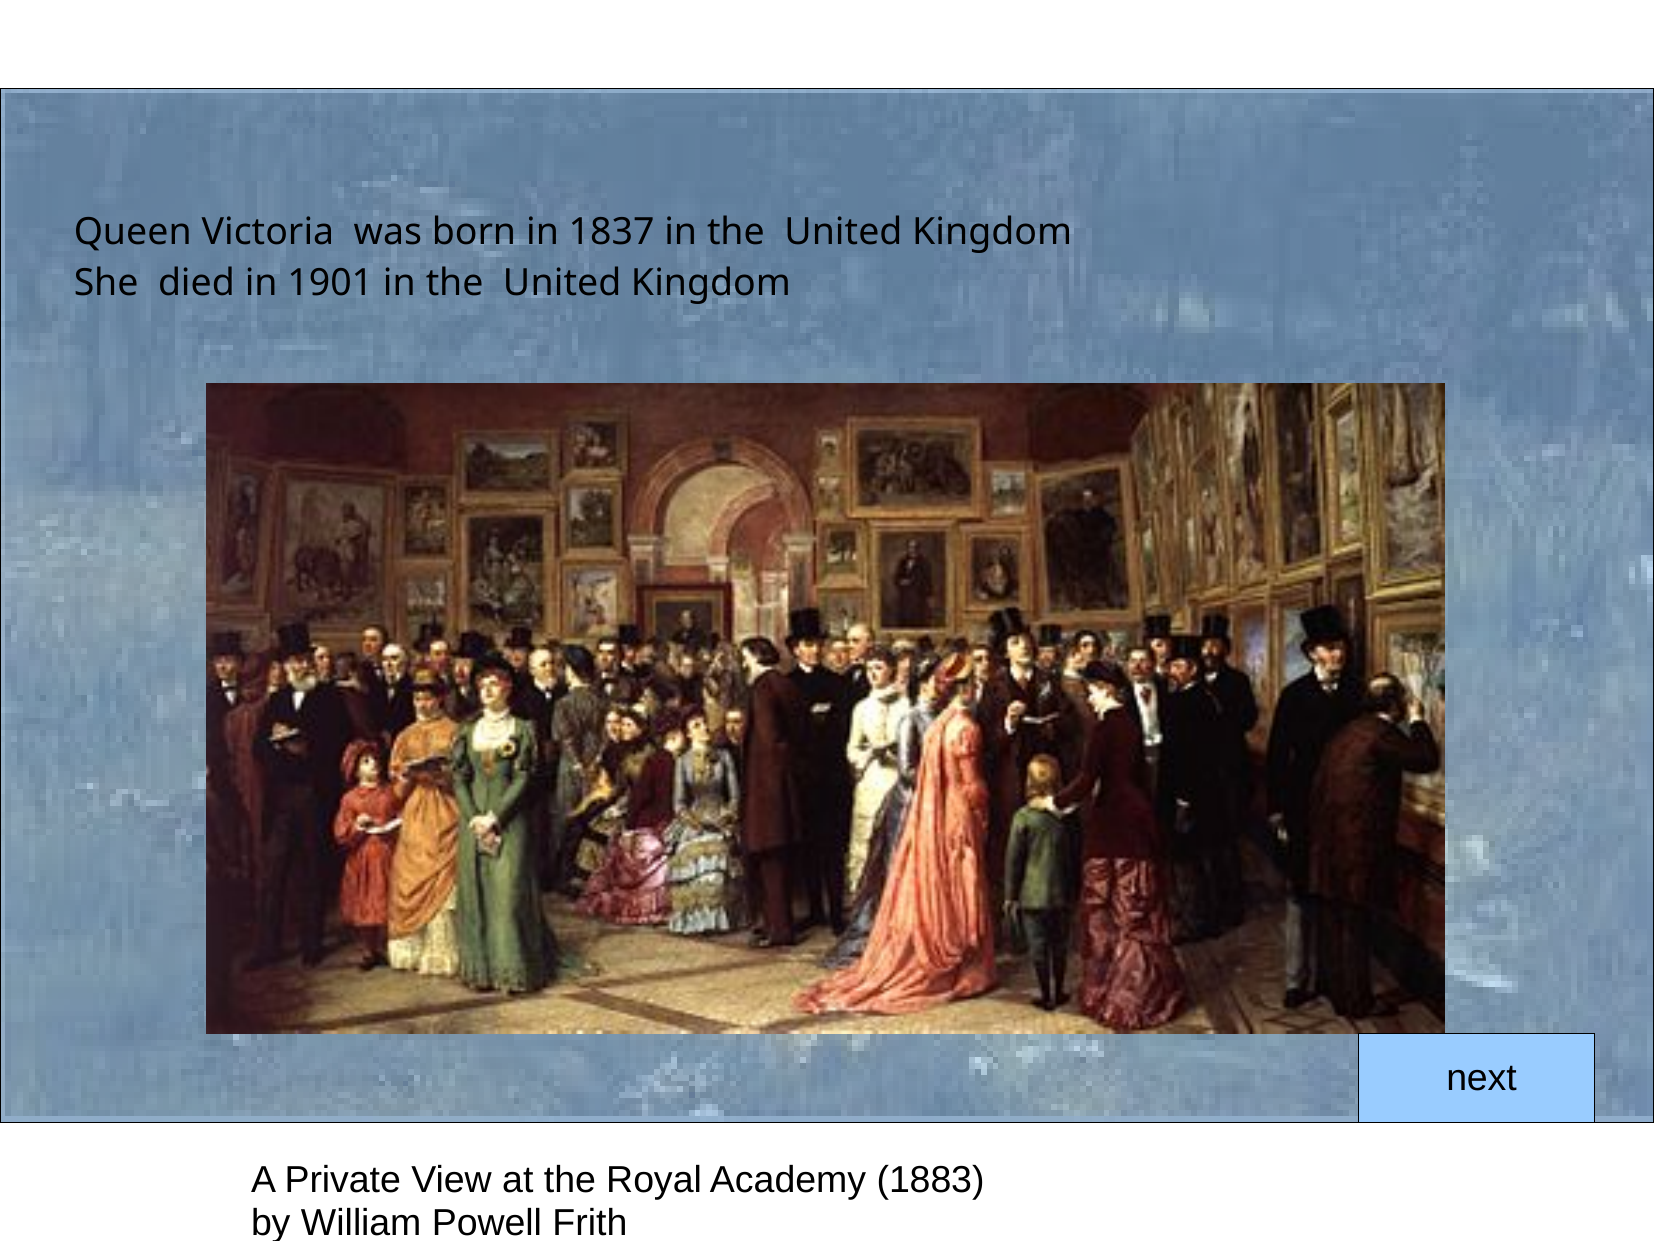

Queen Victoria was born in 1837 in the United Kingdom
She died in 1901 in the United Kingdom
 next
A Private View at the Royal Academy (1883)
by William Powell Frith